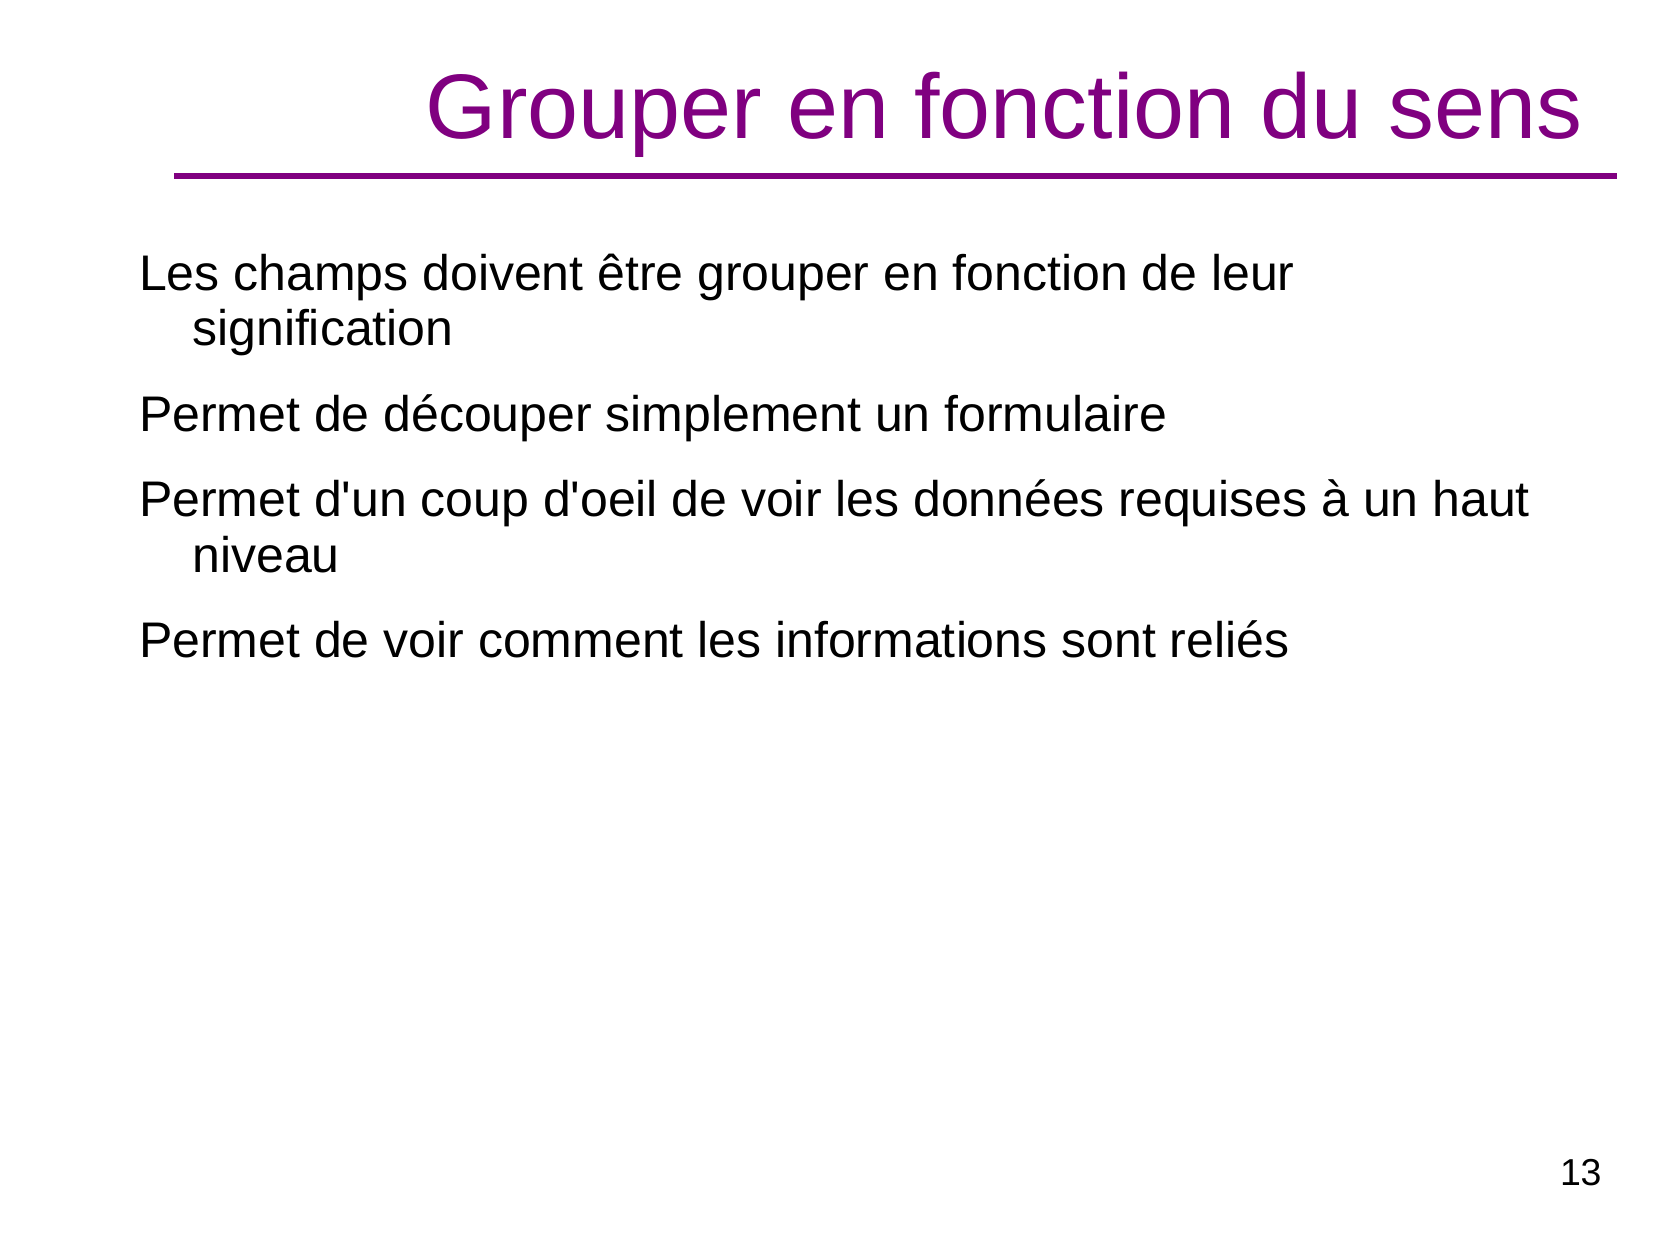

# Grouper en fonction du sens
Les champs doivent être grouper en fonction de leur signification
Permet de découper simplement un formulaire
Permet d'un coup d'oeil de voir les données requises à un haut niveau
Permet de voir comment les informations sont reliés